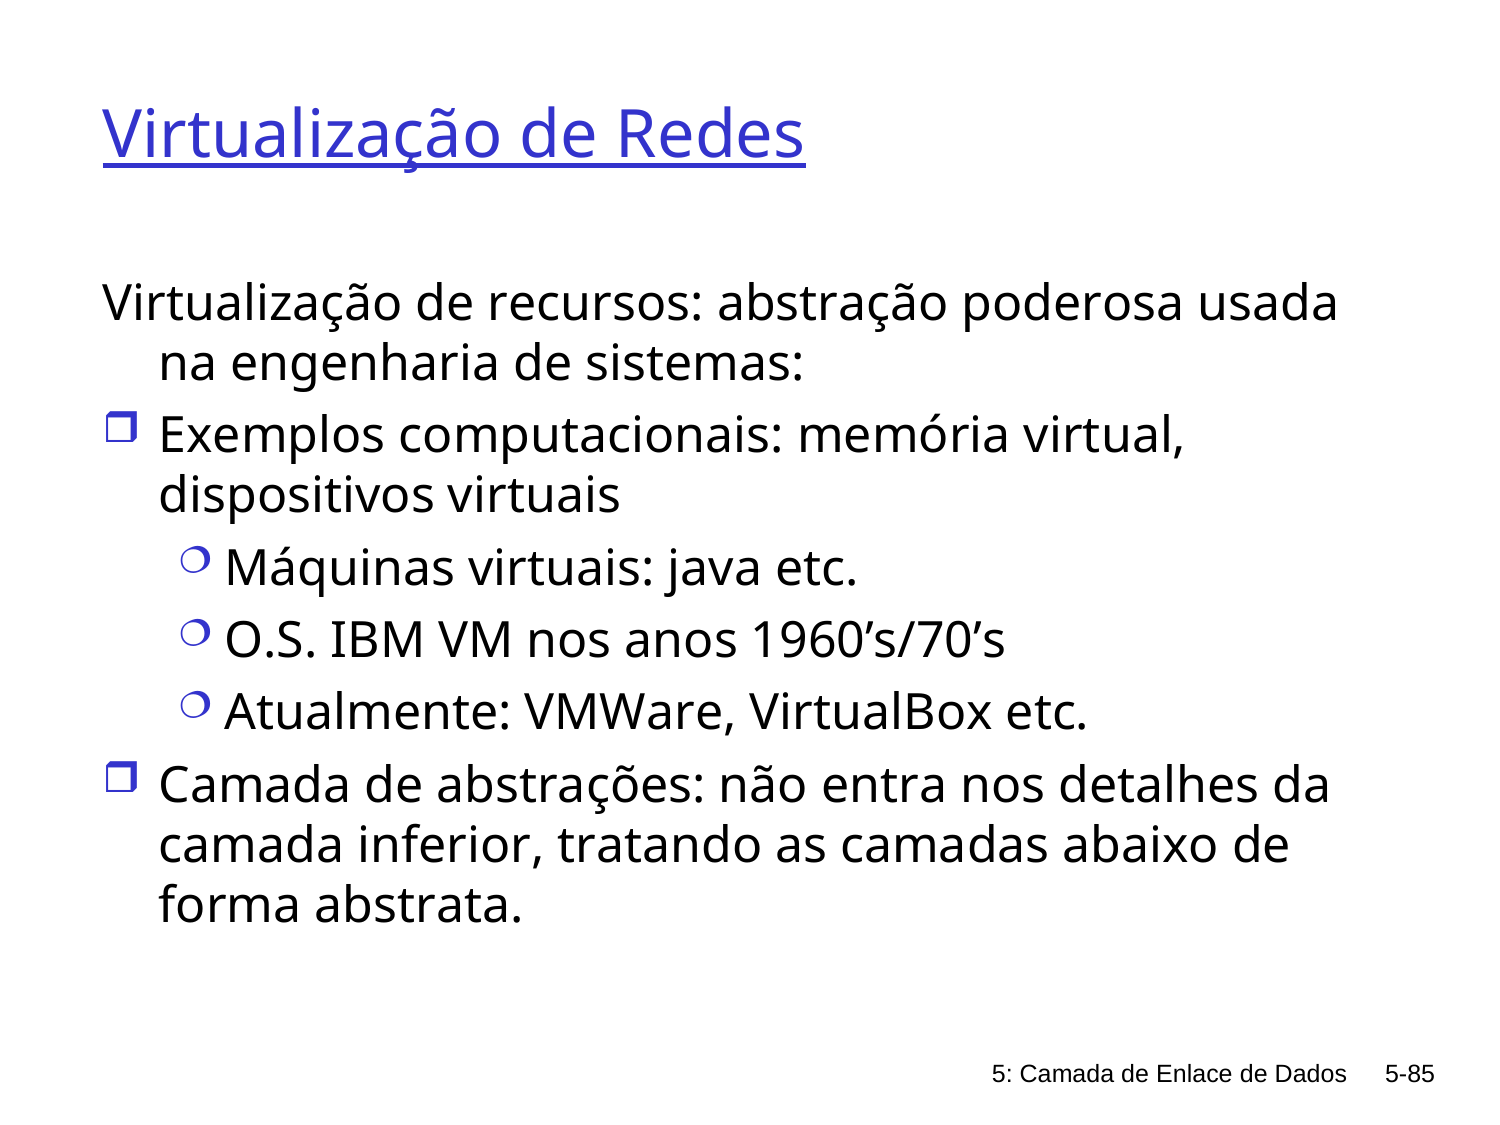

# Virtualização de Redes
Virtualização de recursos: abstração poderosa usada na engenharia de sistemas:
Exemplos computacionais: memória virtual, dispositivos virtuais
Máquinas virtuais: java etc.
O.S. IBM VM nos anos 1960’s/70’s
Atualmente: VMWare, VirtualBox etc.
Camada de abstrações: não entra nos detalhes da camada inferior, tratando as camadas abaixo de forma abstrata.
5: Camada de Enlace de Dados